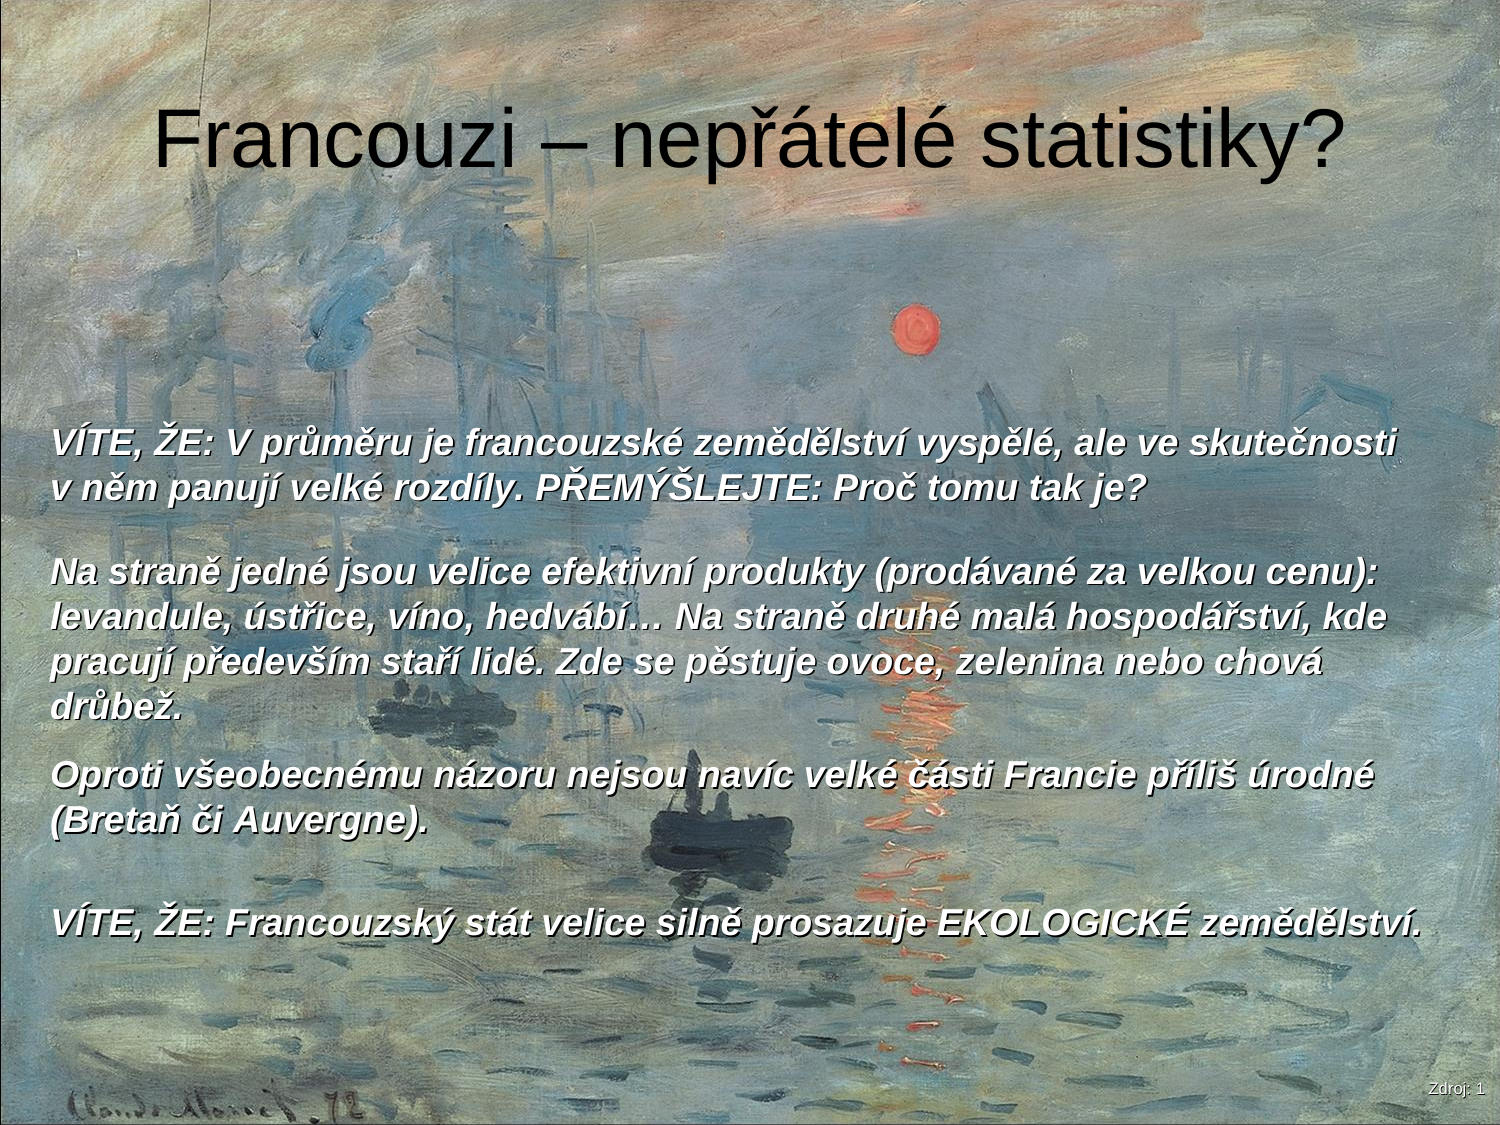

# Francouzi – nepřátelé statistiky?
VÍTE, ŽE: V průměru je francouzské zemědělství vyspělé, ale ve skutečnosti v něm panují velké rozdíly. PŘEMÝŠLEJTE: Proč tomu tak je?
Na straně jedné jsou velice efektivní produkty (prodávané za velkou cenu): levandule, ústřice, víno, hedvábí… Na straně druhé malá hospodářství, kde pracují především staří lidé. Zde se pěstuje ovoce, zelenina nebo chová drůbež.
Oproti všeobecnému názoru nejsou navíc velké části Francie příliš úrodné (Bretaň či Auvergne).
VÍTE, ŽE: Francouzský stát velice silně prosazuje EKOLOGICKÉ zemědělství.
Zdroj: 1